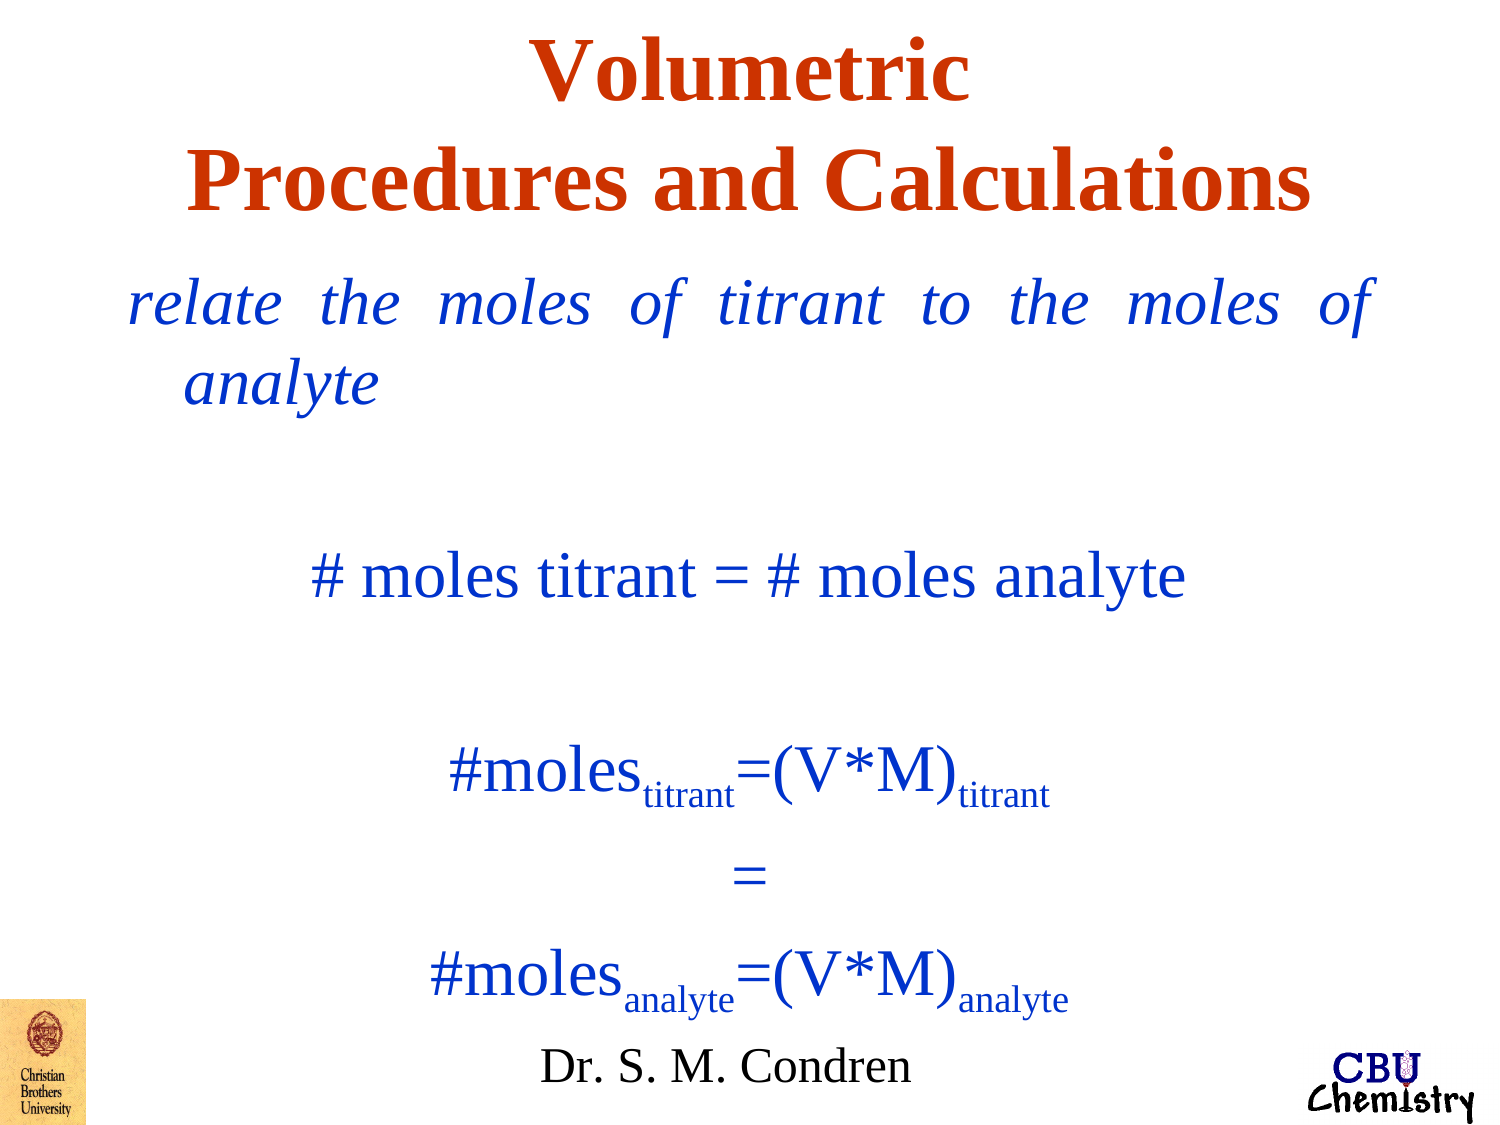

# Volumetric Procedures and Calculations
relate the moles of titrant to the moles of analyte
# moles titrant = # moles analyte
#molestitrant=(V*M)titrant
=
#molesanalyte=(V*M)analyte